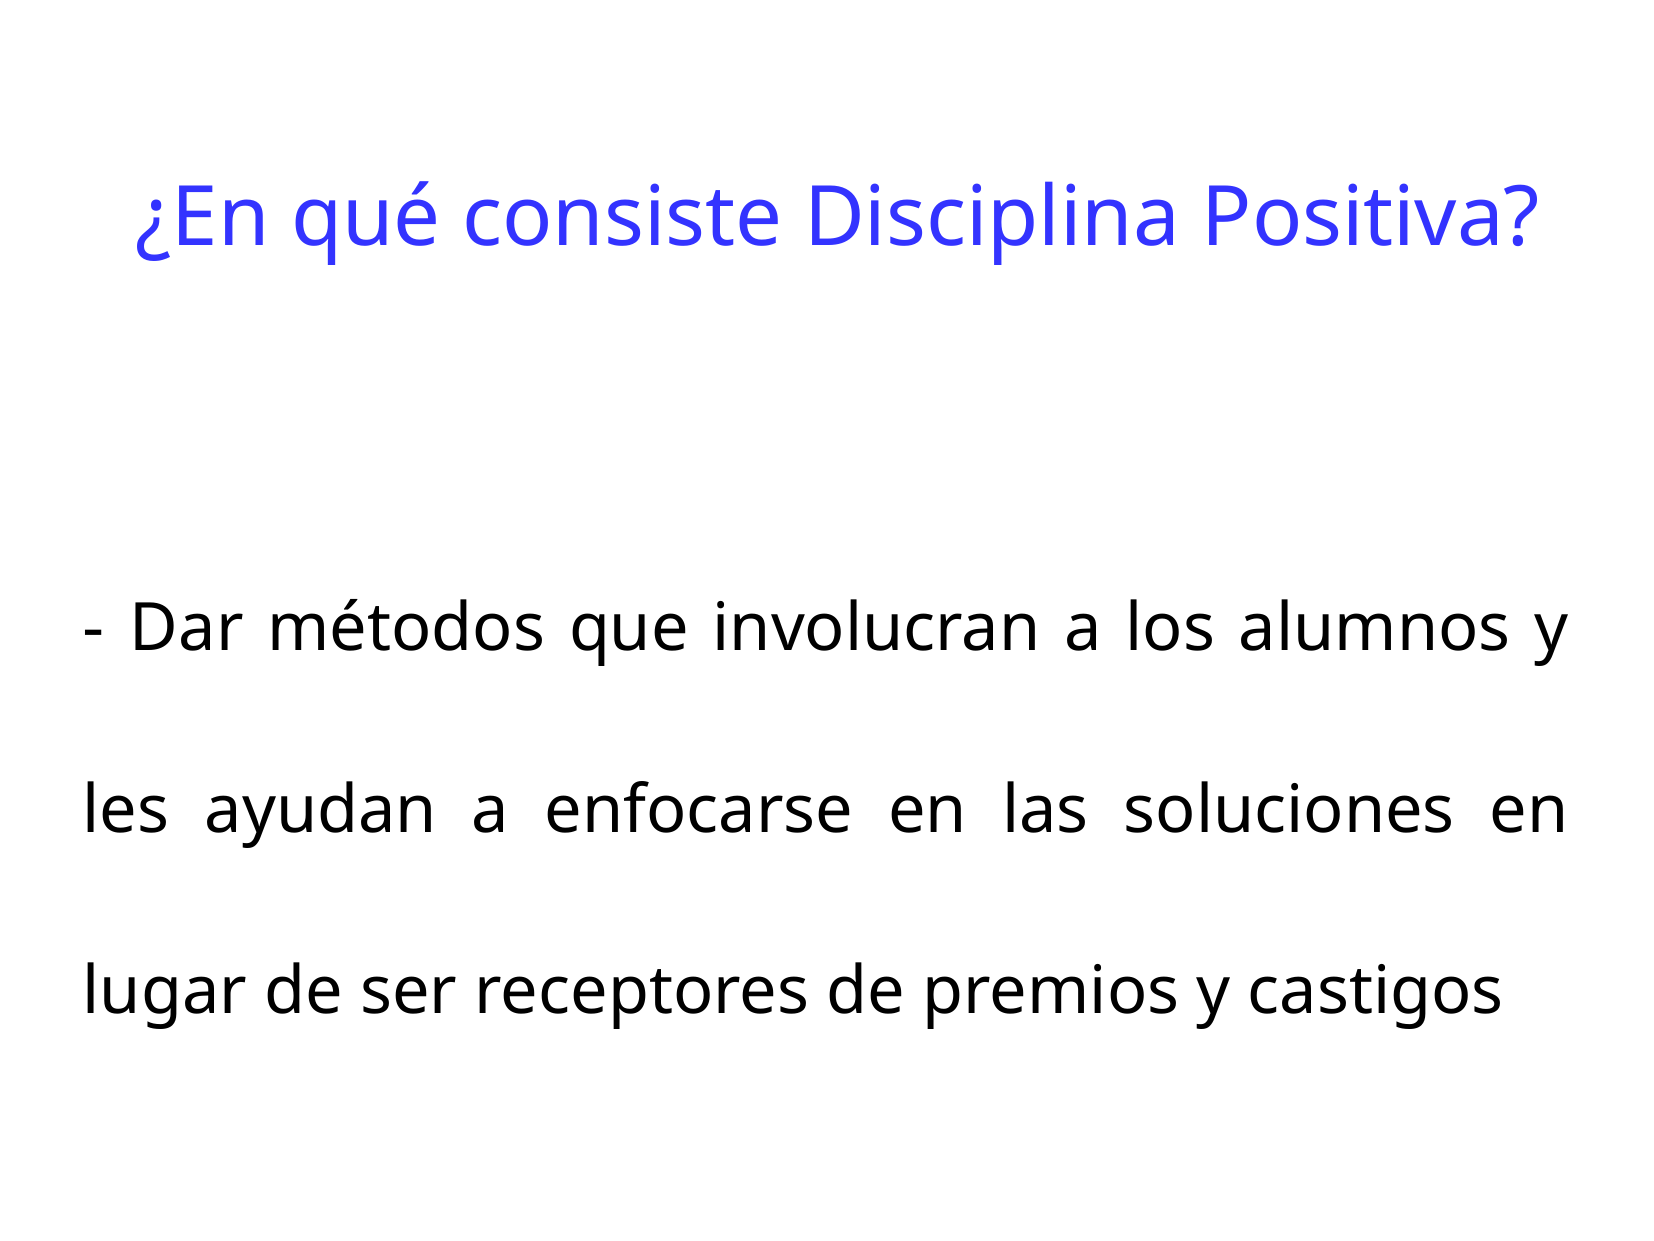

# ¿En qué consiste Disciplina Positiva?
- Dar métodos que involucran a los alumnos y les ayudan a enfocarse en las soluciones en lugar de ser receptores de premios y castigos